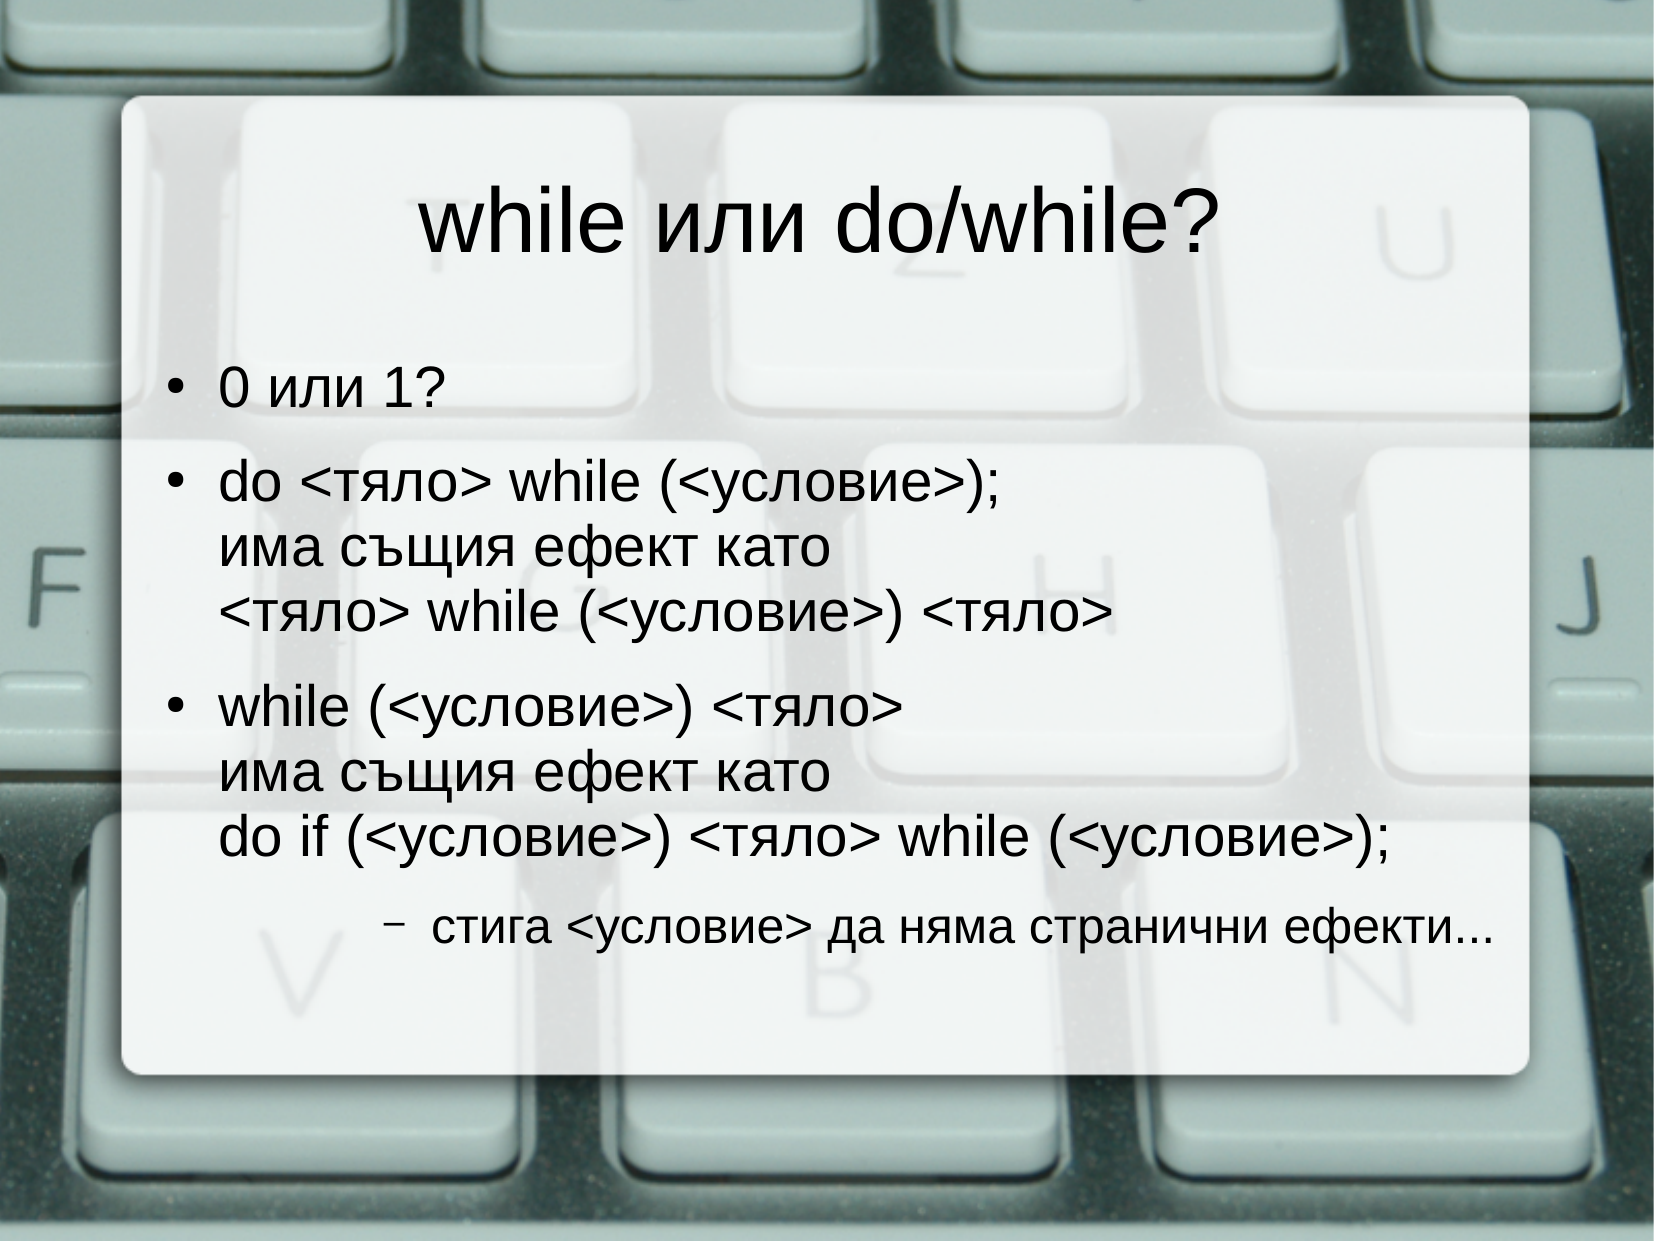

# while или do/while?
0 или 1?
do <тяло> while (<условие>);
има същия ефект като
<тяло> while (<условие>) <тяло>
while (<условие>) <тяло>
има същия ефект като
do if (<условие>) <тяло> while (<условие>);
стига <условие> да няма странични ефекти...